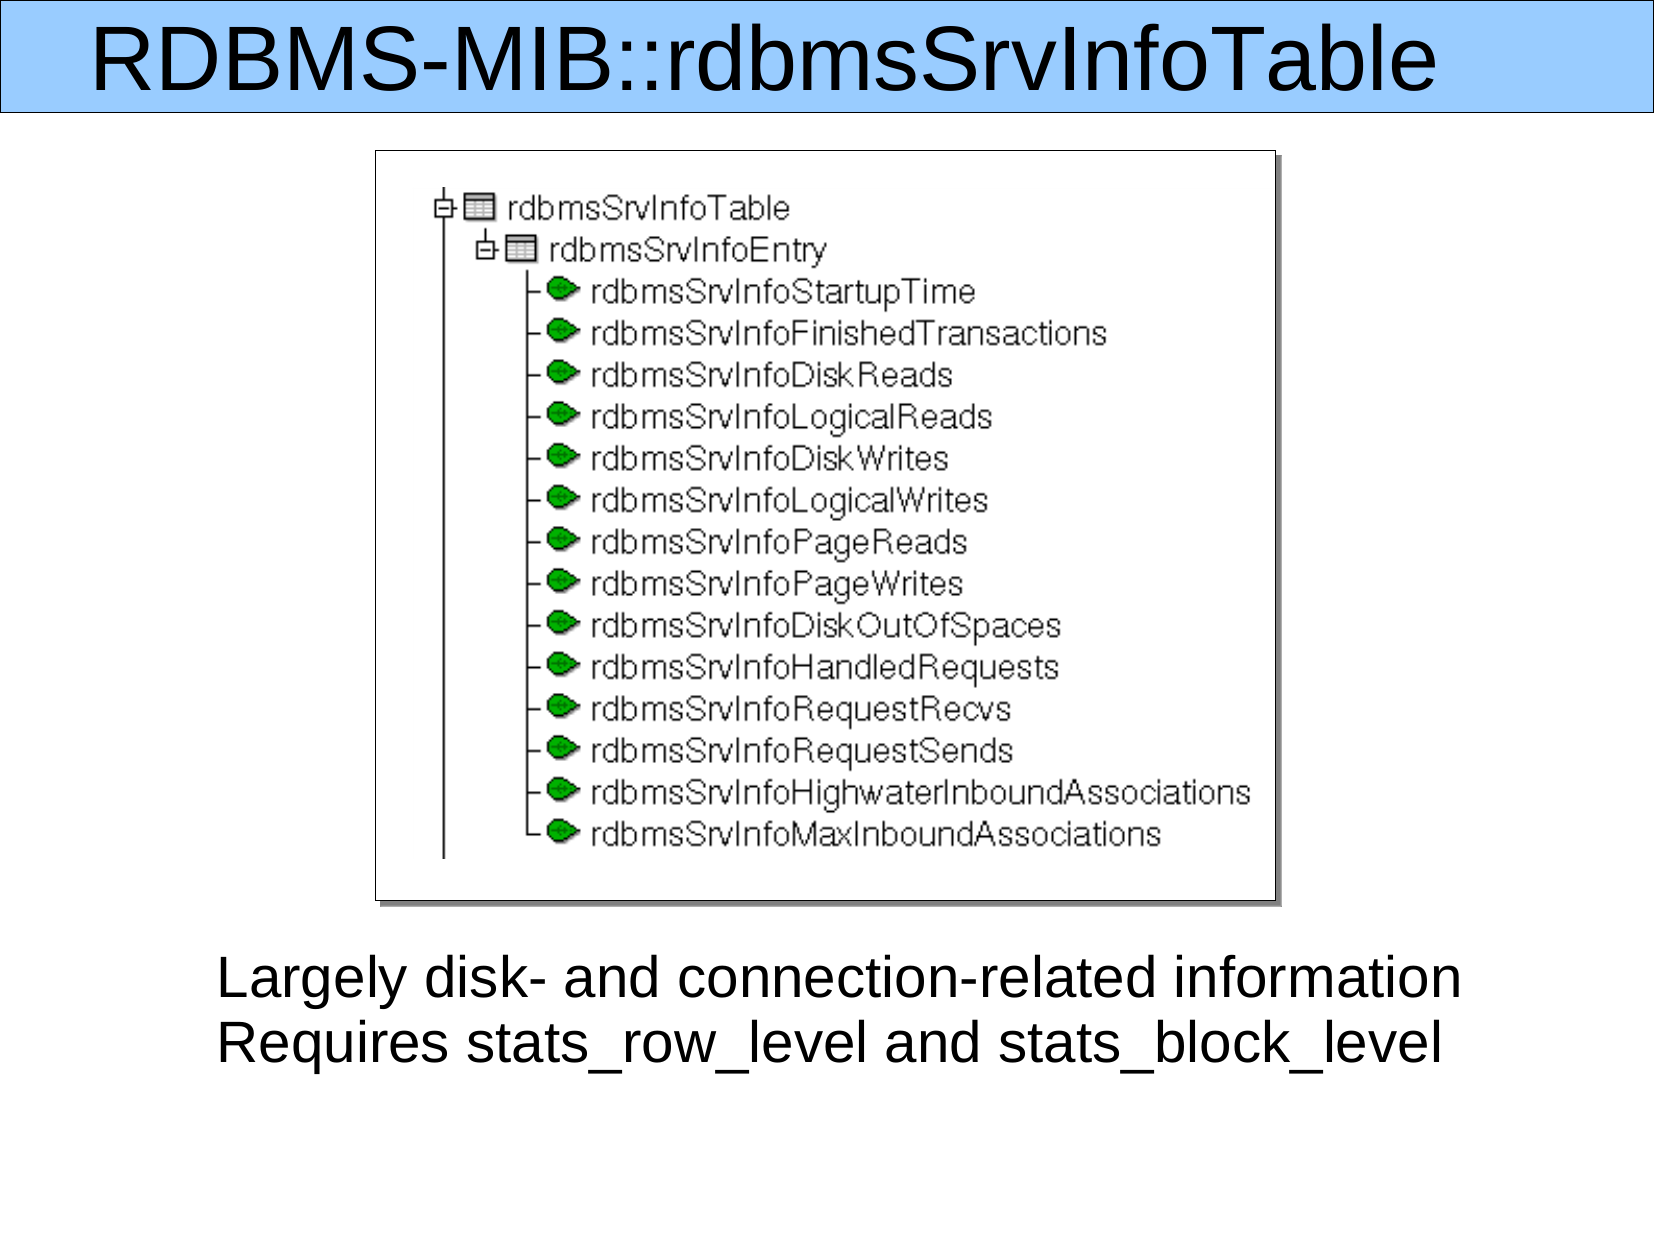

RDBMS-MIB::rdbmsSrvInfoTable
 Largely disk- and connection-related information
 Requires stats_row_level and stats_block_level